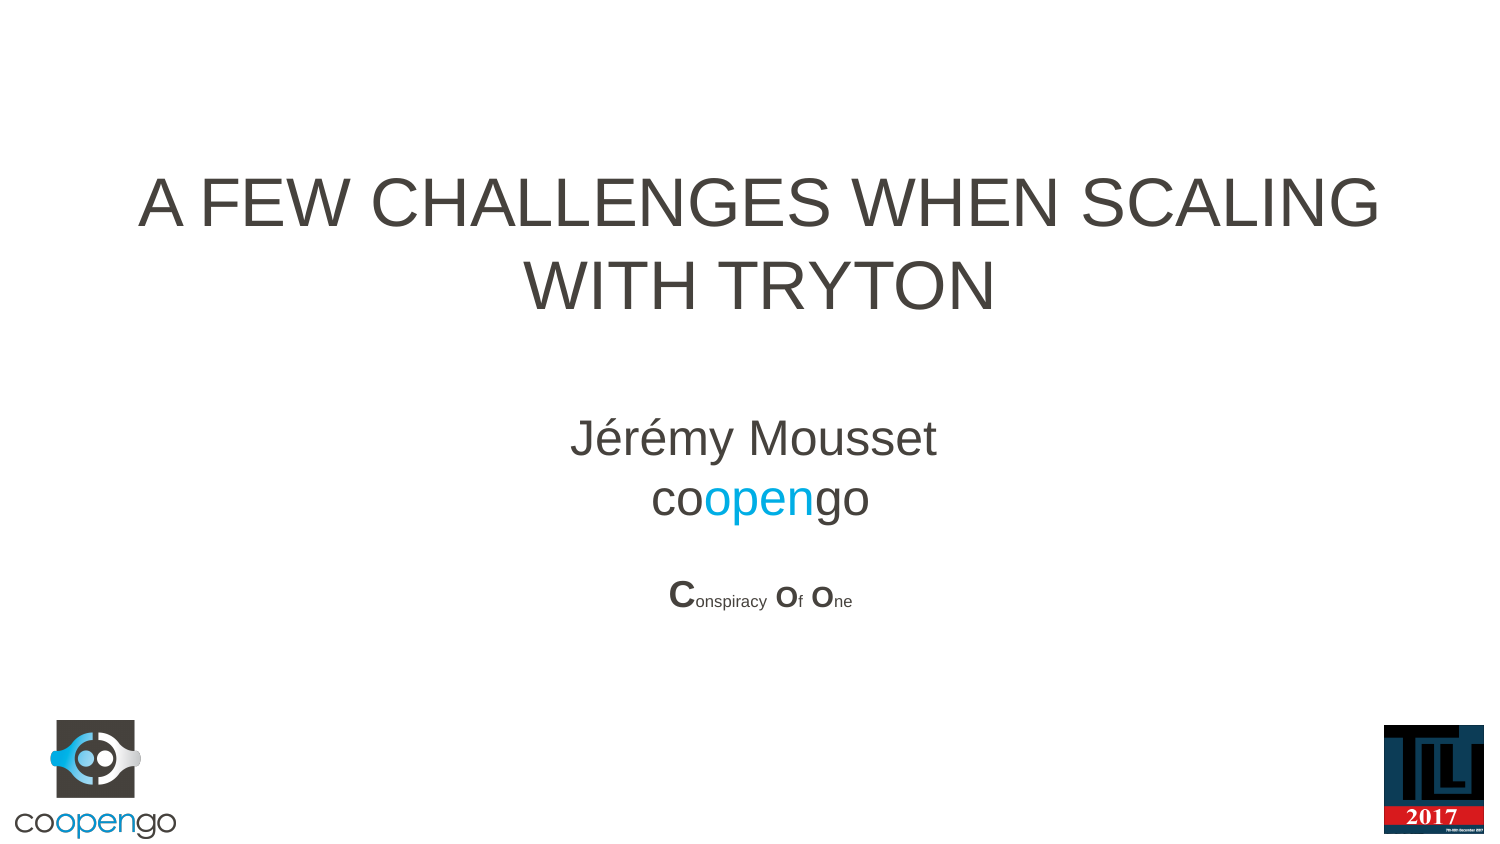

A FEW CHALLENGES WHEN SCALING WITH TRYTON
Jérémy Mousset
coopengo
Conspiracy Of One